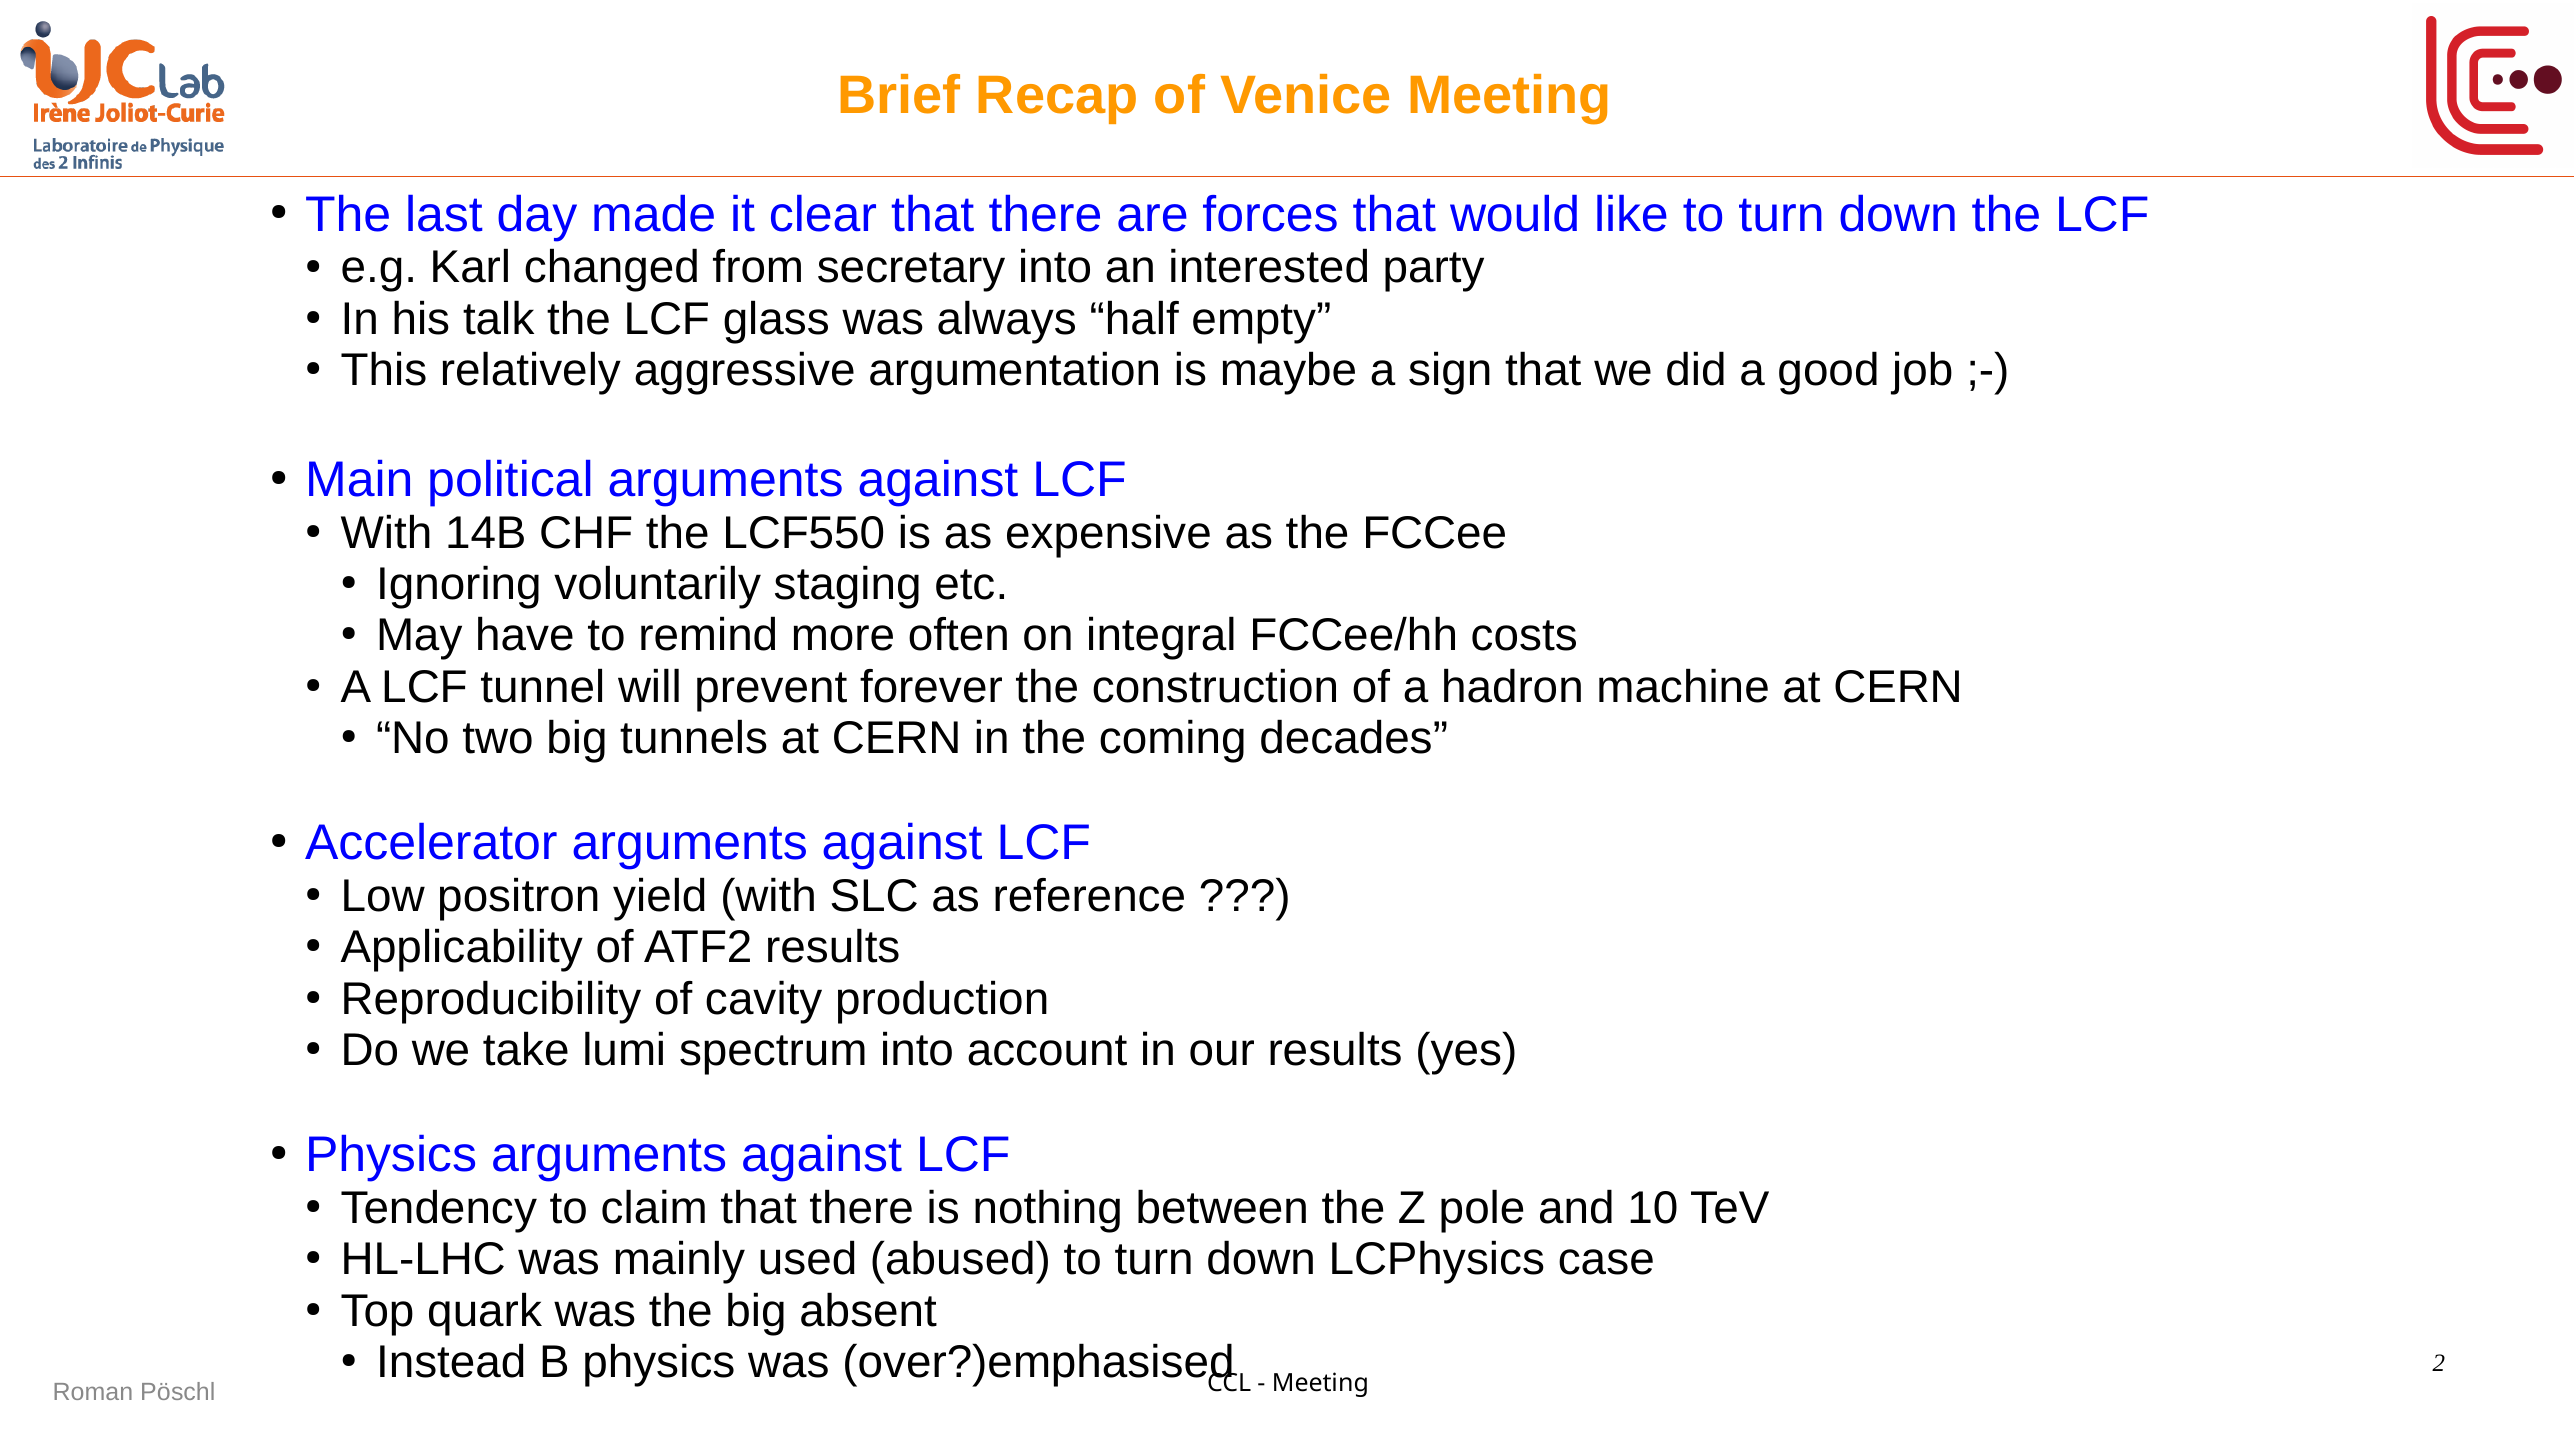

# Brief Recap of Venice Meeting
The last day made it clear that there are forces that would like to turn down the LCF
e.g. Karl changed from secretary into an interested party
In his talk the LCF glass was always “half empty”
This relatively aggressive argumentation is maybe a sign that we did a good job ;-)
Main political arguments against LCF
With 14B CHF the LCF550 is as expensive as the FCCee
Ignoring voluntarily staging etc.
May have to remind more often on integral FCCee/hh costs
A LCF tunnel will prevent forever the construction of a hadron machine at CERN
“No two big tunnels at CERN in the coming decades”
Accelerator arguments against LCF
Low positron yield (with SLC as reference ???)
Applicability of ATF2 results
Reproducibility of cavity production
Do we take lumi spectrum into account in our results (yes)
Physics arguments against LCF
Tendency to claim that there is nothing between the Z pole and 10 TeV
HL-LHC was mainly used (abused) to turn down LCPhysics case
Top quark was the big absent
Instead B physics was (over?)emphasised
2